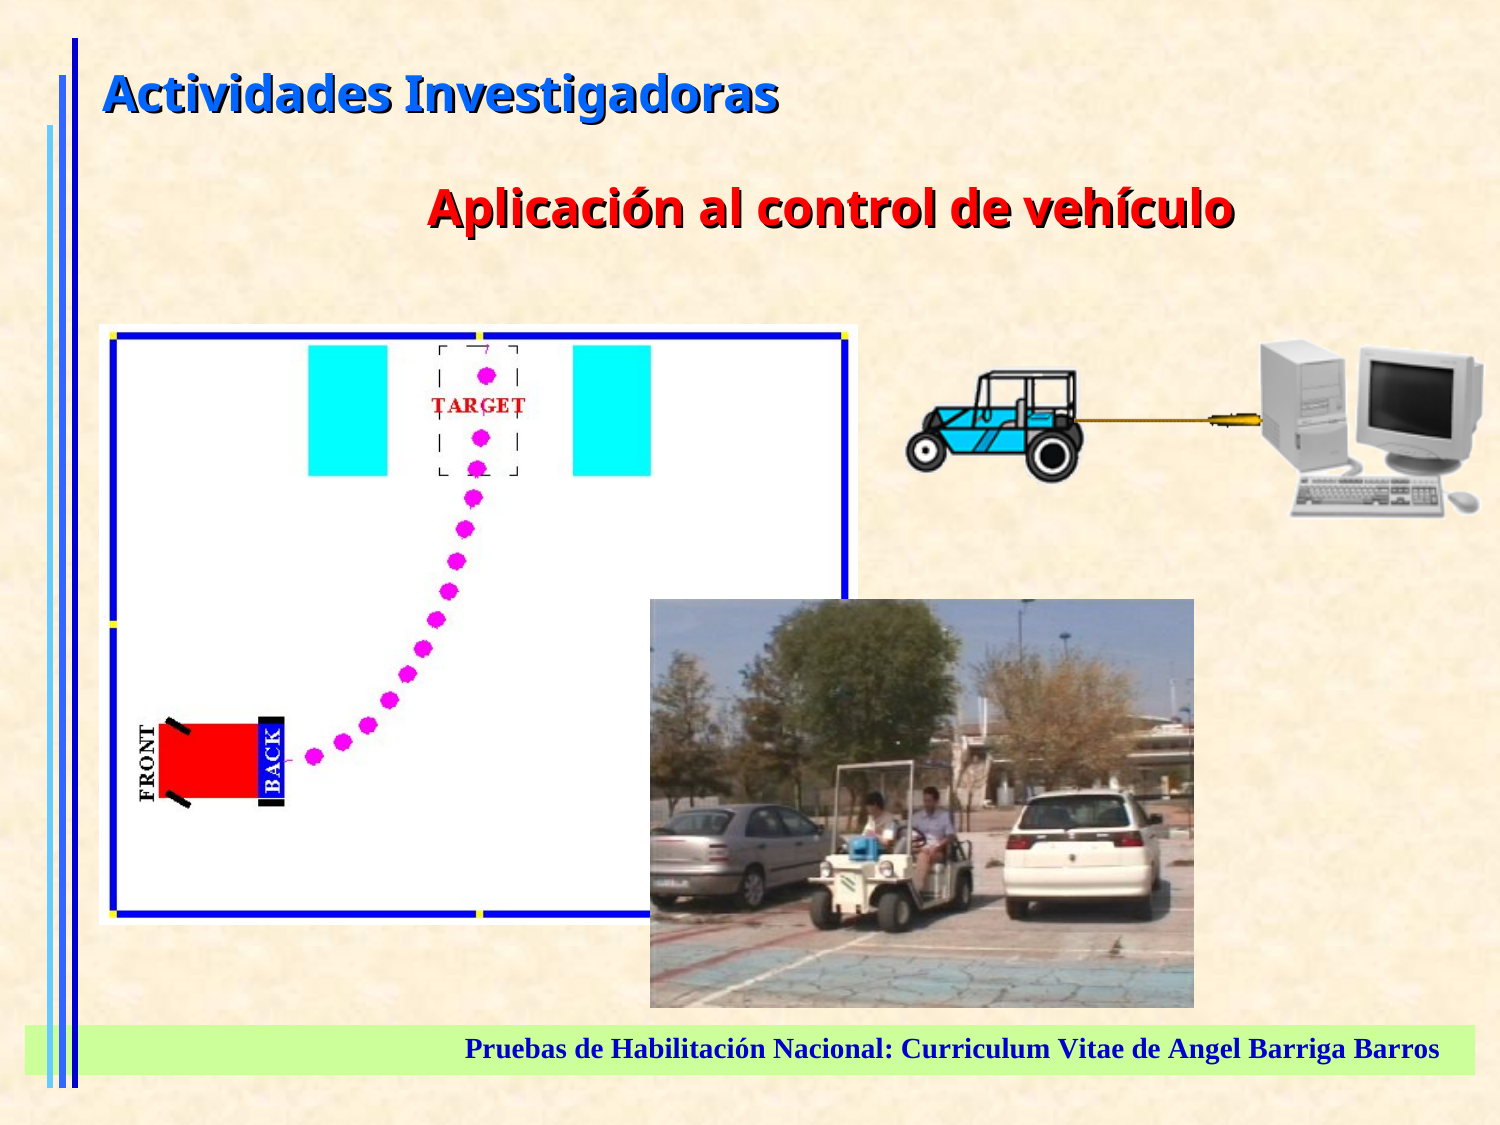

Actividades Investigadoras
Aplicación al control de vehículo